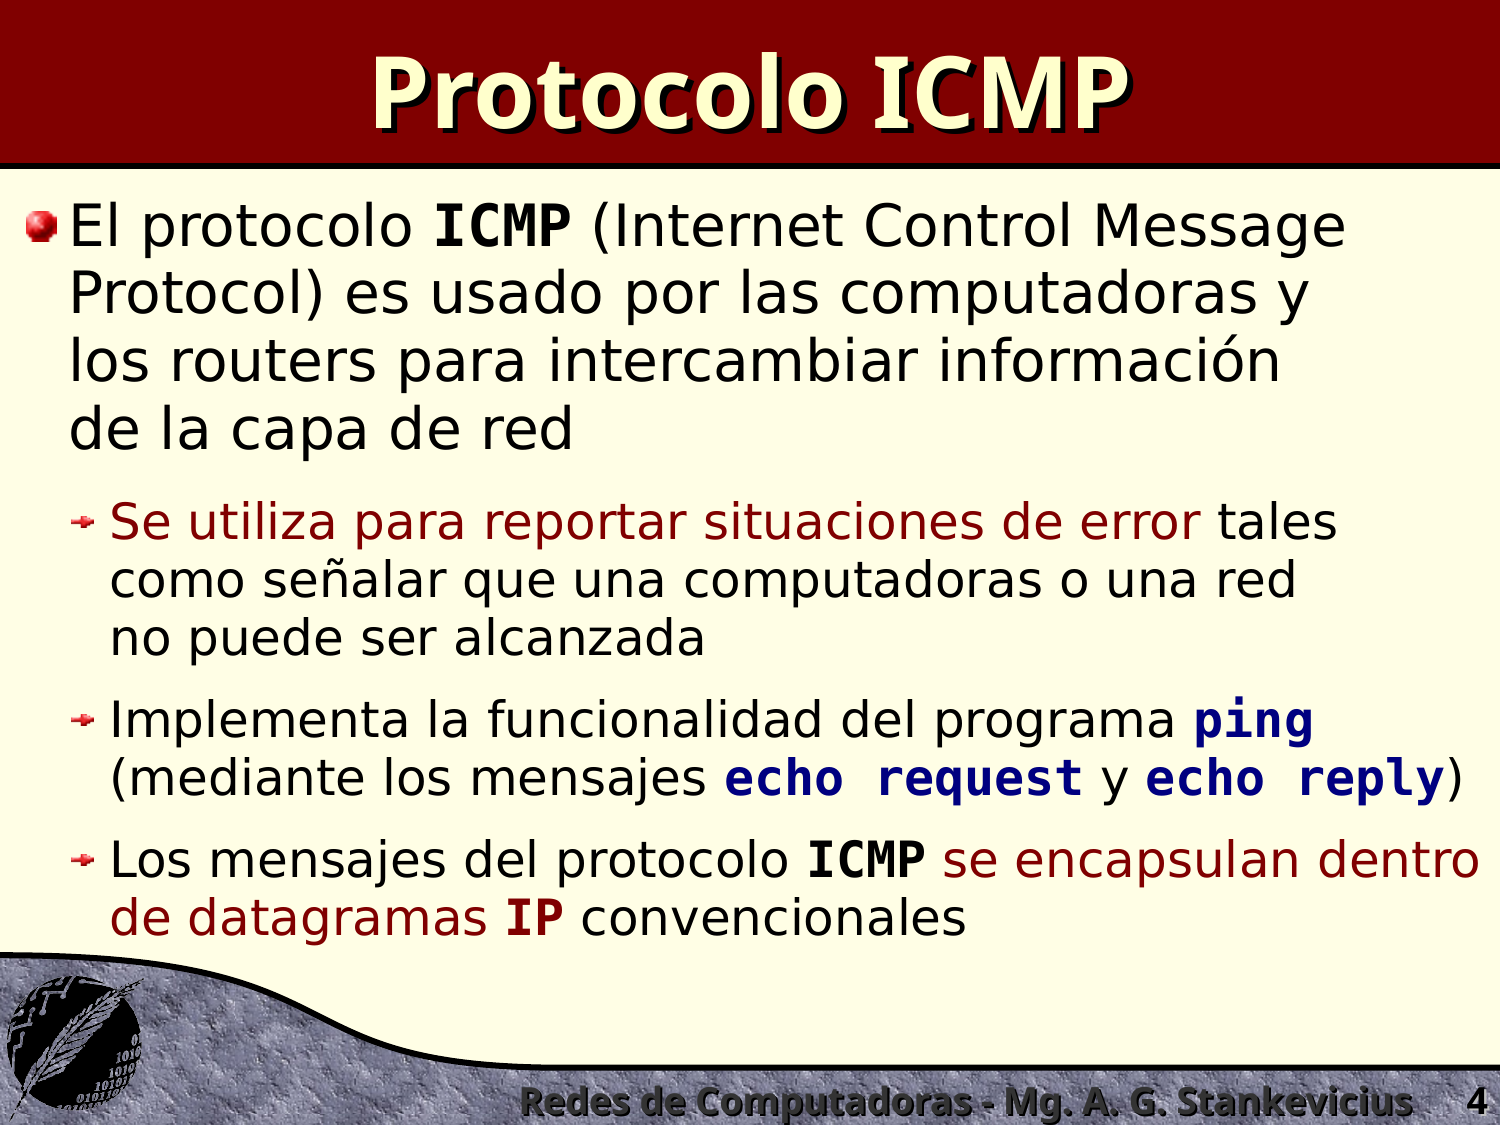

# Protocolo ICMP
El protocolo ICMP (Internet Control Message Protocol) es usado por las computadoras y
los routers para intercambiar información
de la capa de red
Se utiliza para reportar situaciones de error tales como señalar que una computadoras o una red
no puede ser alcanzada
Implementa la funcionalidad del programa ping (mediante los mensajes echo request y echo reply)
Los mensajes del protocolo ICMP se encapsulan dentro de datagramas IP convencionales
4